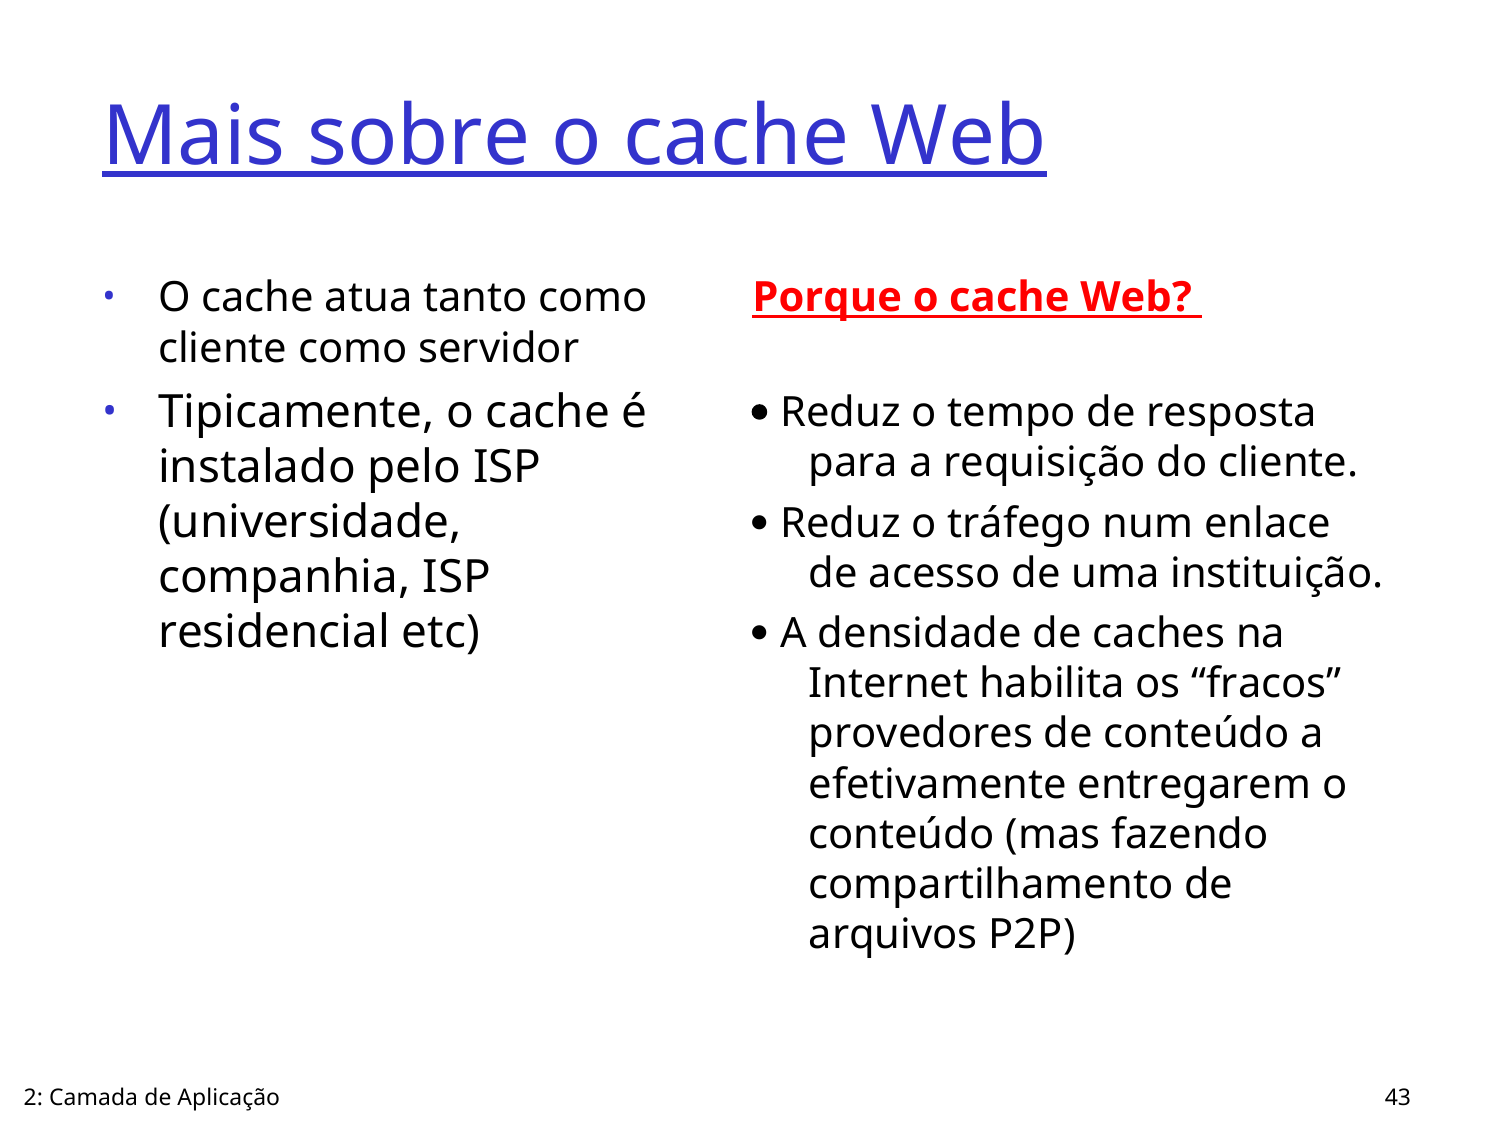

# Mais sobre o cache Web
O cache atua tanto como cliente como servidor
Tipicamente, o cache é instalado pelo ISP (universidade, companhia, ISP residencial etc)
Porque o cache Web?
 Reduz o tempo de resposta para a requisição do cliente.
 Reduz o tráfego num enlace de acesso de uma instituição.
 A densidade de caches na Internet habilita os “fracos” provedores de conteúdo a efetivamente entregarem o conteúdo (mas fazendo compartilhamento de arquivos P2P)
43